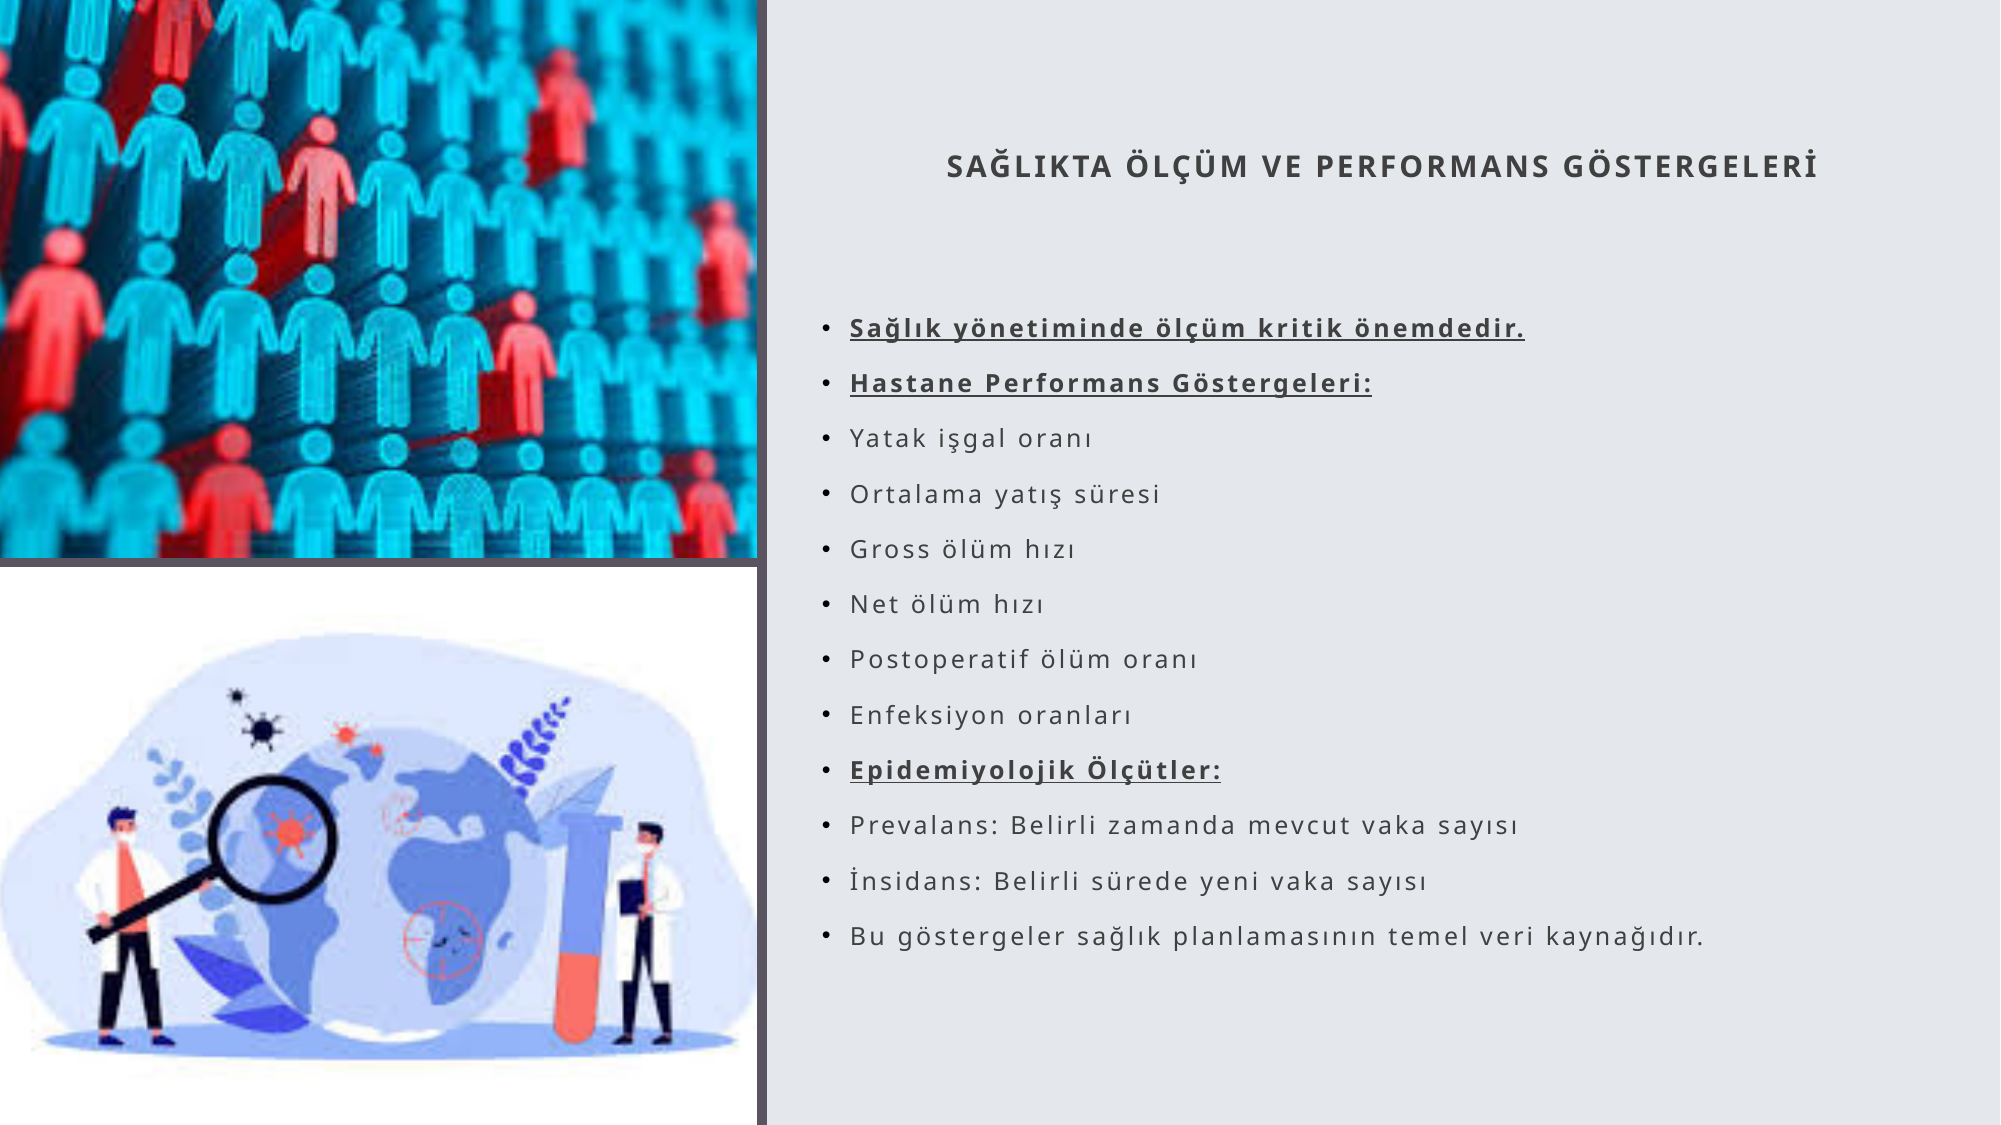

# SAĞLIKTA ÖLÇÜM VE PERFORMANS GÖSTERGELERİ
Sağlık yönetiminde ölçüm kritik önemdedir.
Hastane Performans Göstergeleri:
Yatak işgal oranı
Ortalama yatış süresi
Gross ölüm hızı
Net ölüm hızı
Postoperatif ölüm oranı
Enfeksiyon oranları
Epidemiyolojik Ölçütler:
Prevalans: Belirli zamanda mevcut vaka sayısı
İnsidans: Belirli sürede yeni vaka sayısı
Bu göstergeler sağlık planlamasının temel veri kaynağıdır.